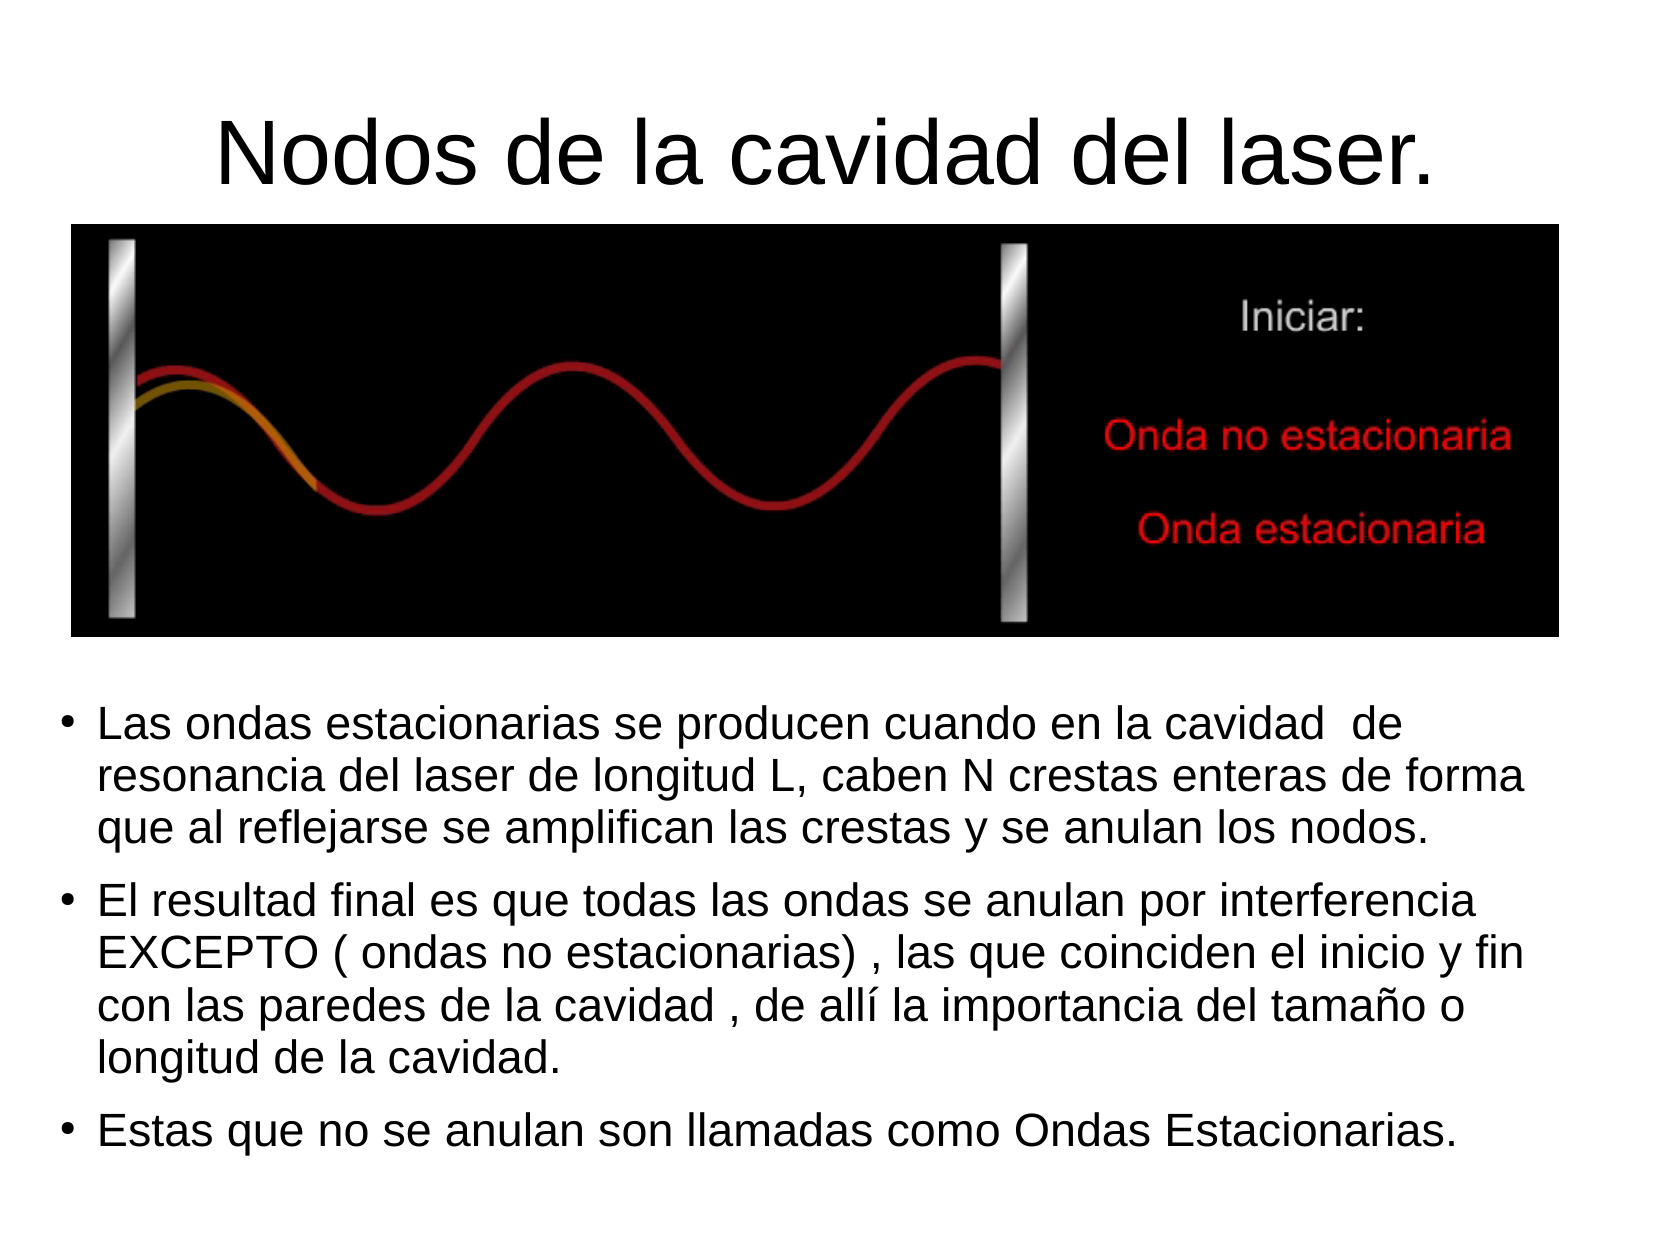

# Nodos de la cavidad del laser.
Las ondas estacionarias se producen cuando en la cavidad de resonancia del laser de longitud L, caben N crestas enteras de forma que al reflejarse se amplifican las crestas y se anulan los nodos.
El resultad final es que todas las ondas se anulan por interferencia EXCEPTO ( ondas no estacionarias) , las que coinciden el inicio y fin con las paredes de la cavidad , de allí la importancia del tamaño o longitud de la cavidad.
Estas que no se anulan son llamadas como Ondas Estacionarias.